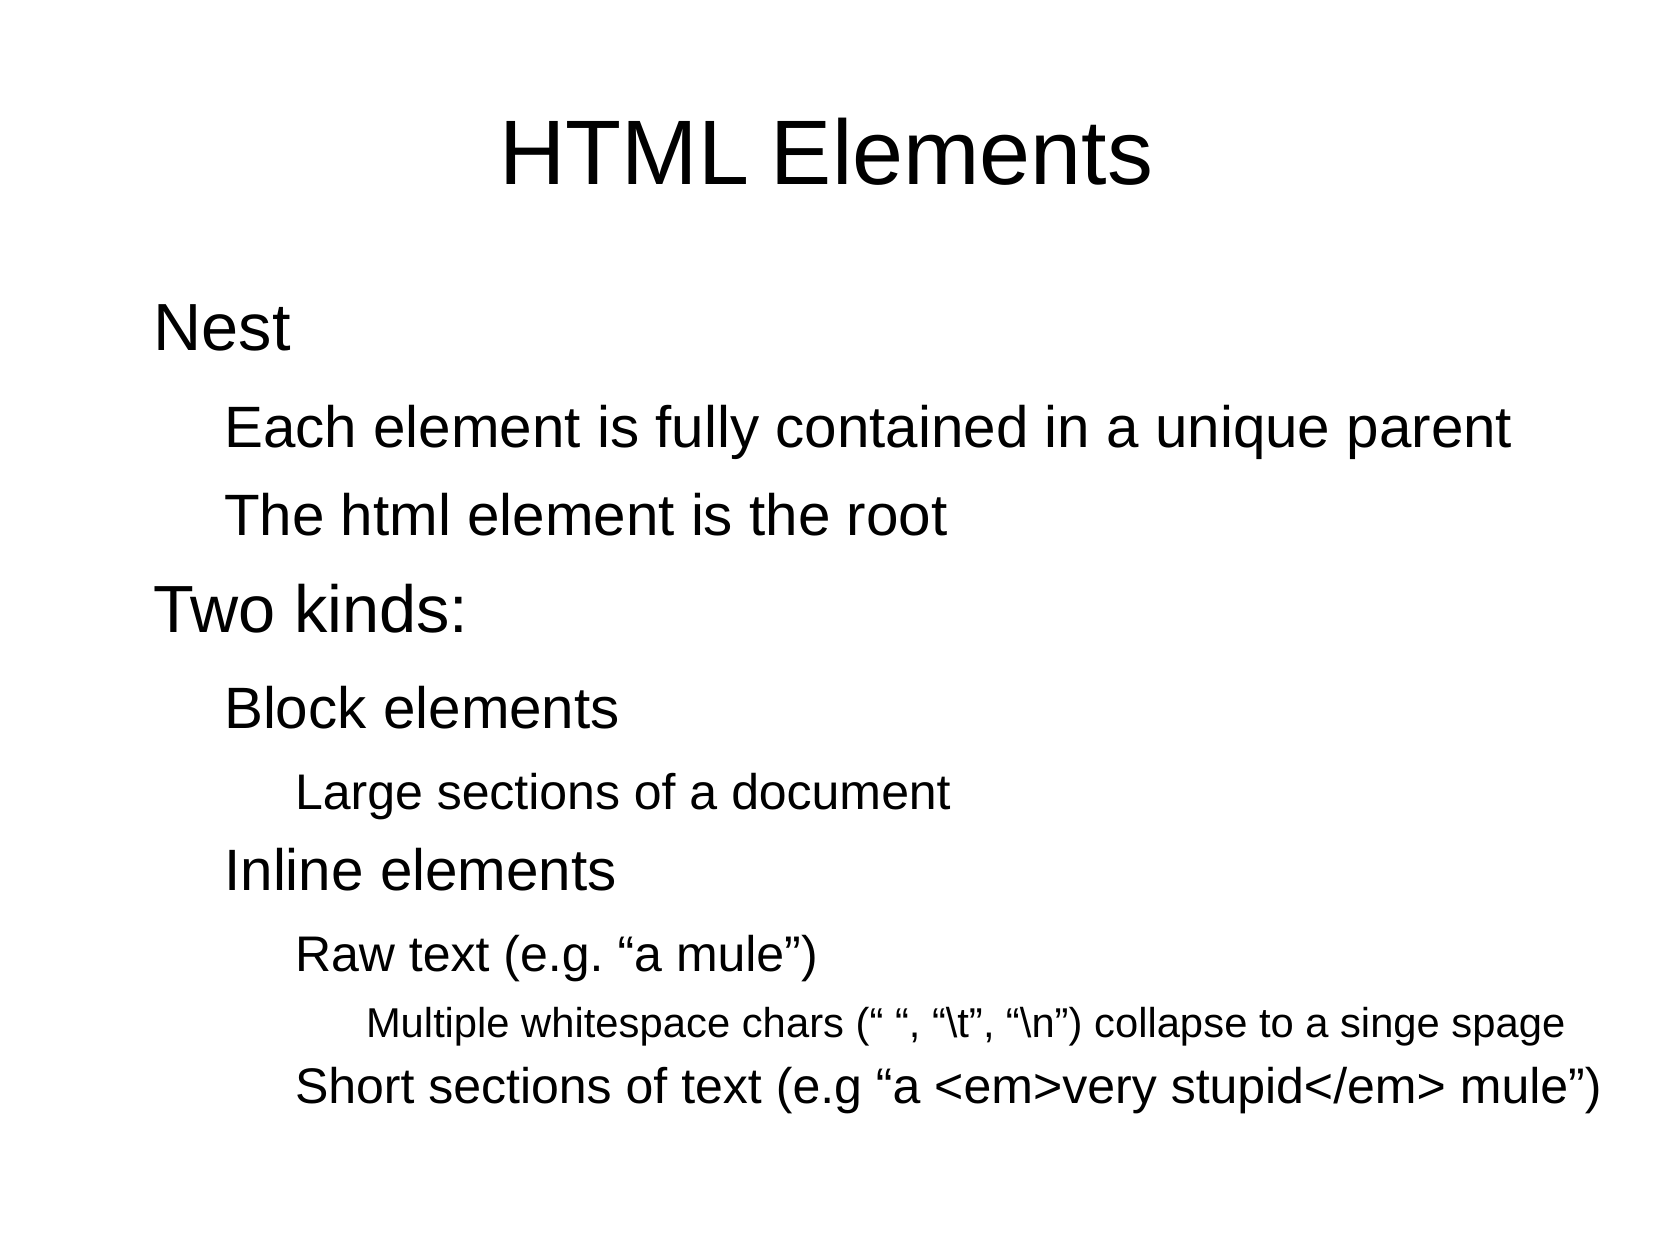

# HTML Elements
Nest
Each element is fully contained in a unique parent
The html element is the root
Two kinds:
Block elements
Large sections of a document
Inline elements
Raw text (e.g. “a mule”)
Multiple whitespace chars (“ “, “\t”, “\n”) collapse to a singe spage
Short sections of text (e.g “a <em>very stupid</em> mule”)